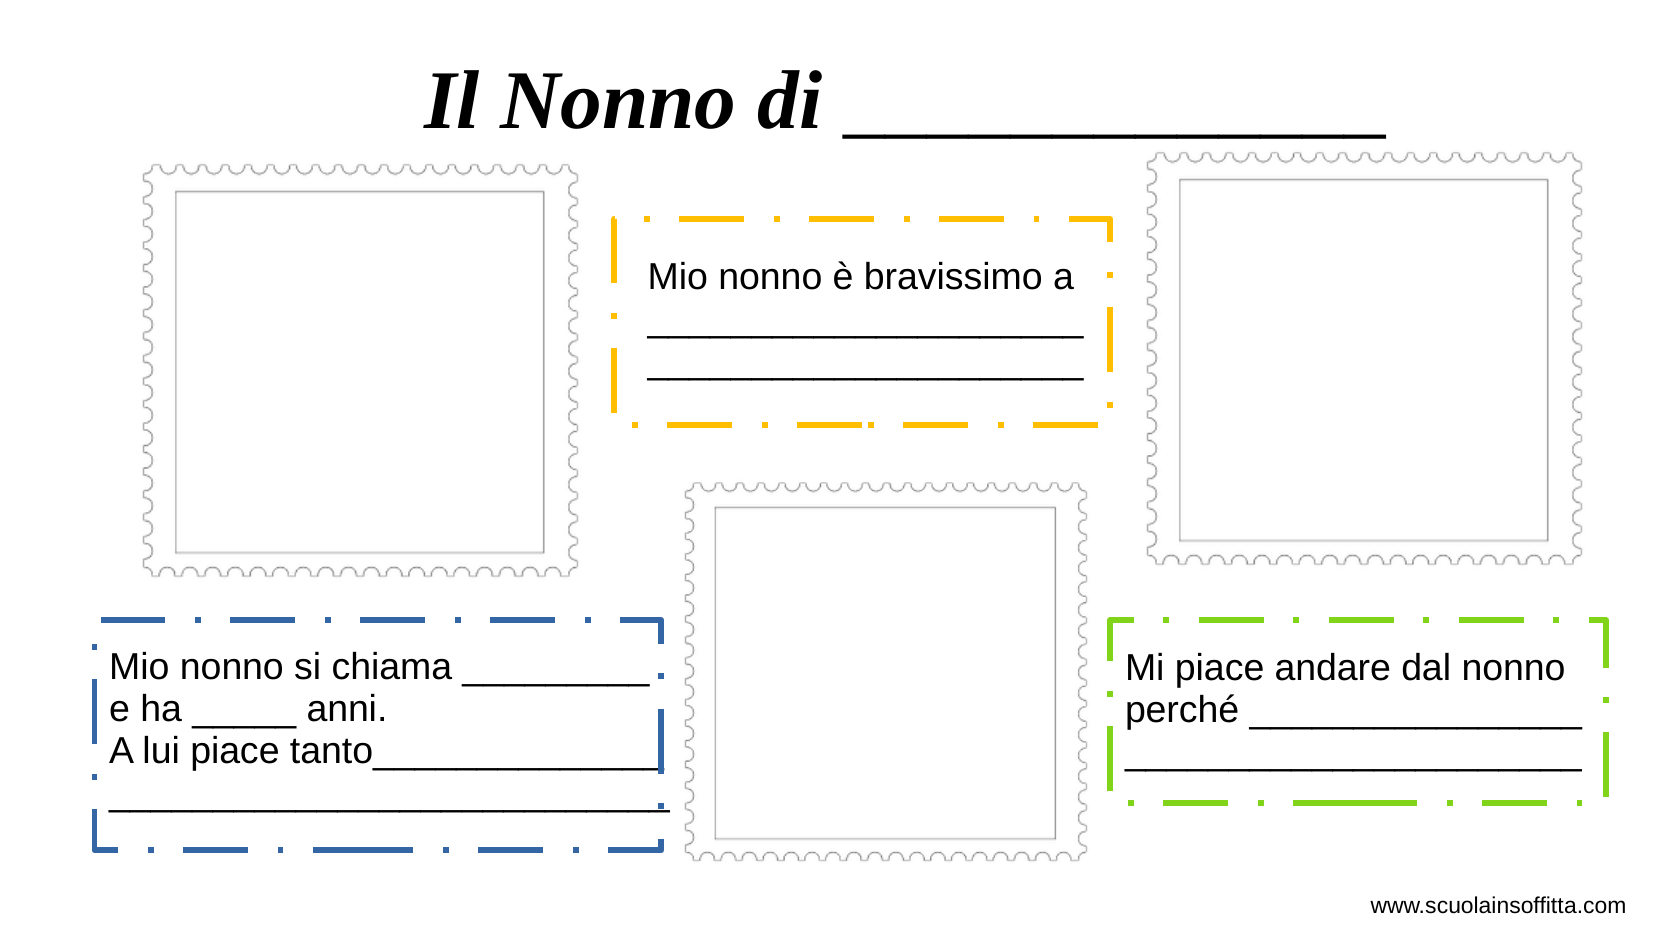

Il Nonno di _____________
Mio nonno è bravissimo a
_____________________
_____________________
Mio nonno si chiama _________
e ha _____ anni.
A lui piace tanto______________
___________________________
Mi piace andare dal nonno
perché ________________
______________________
www.scuolainsoffitta.com